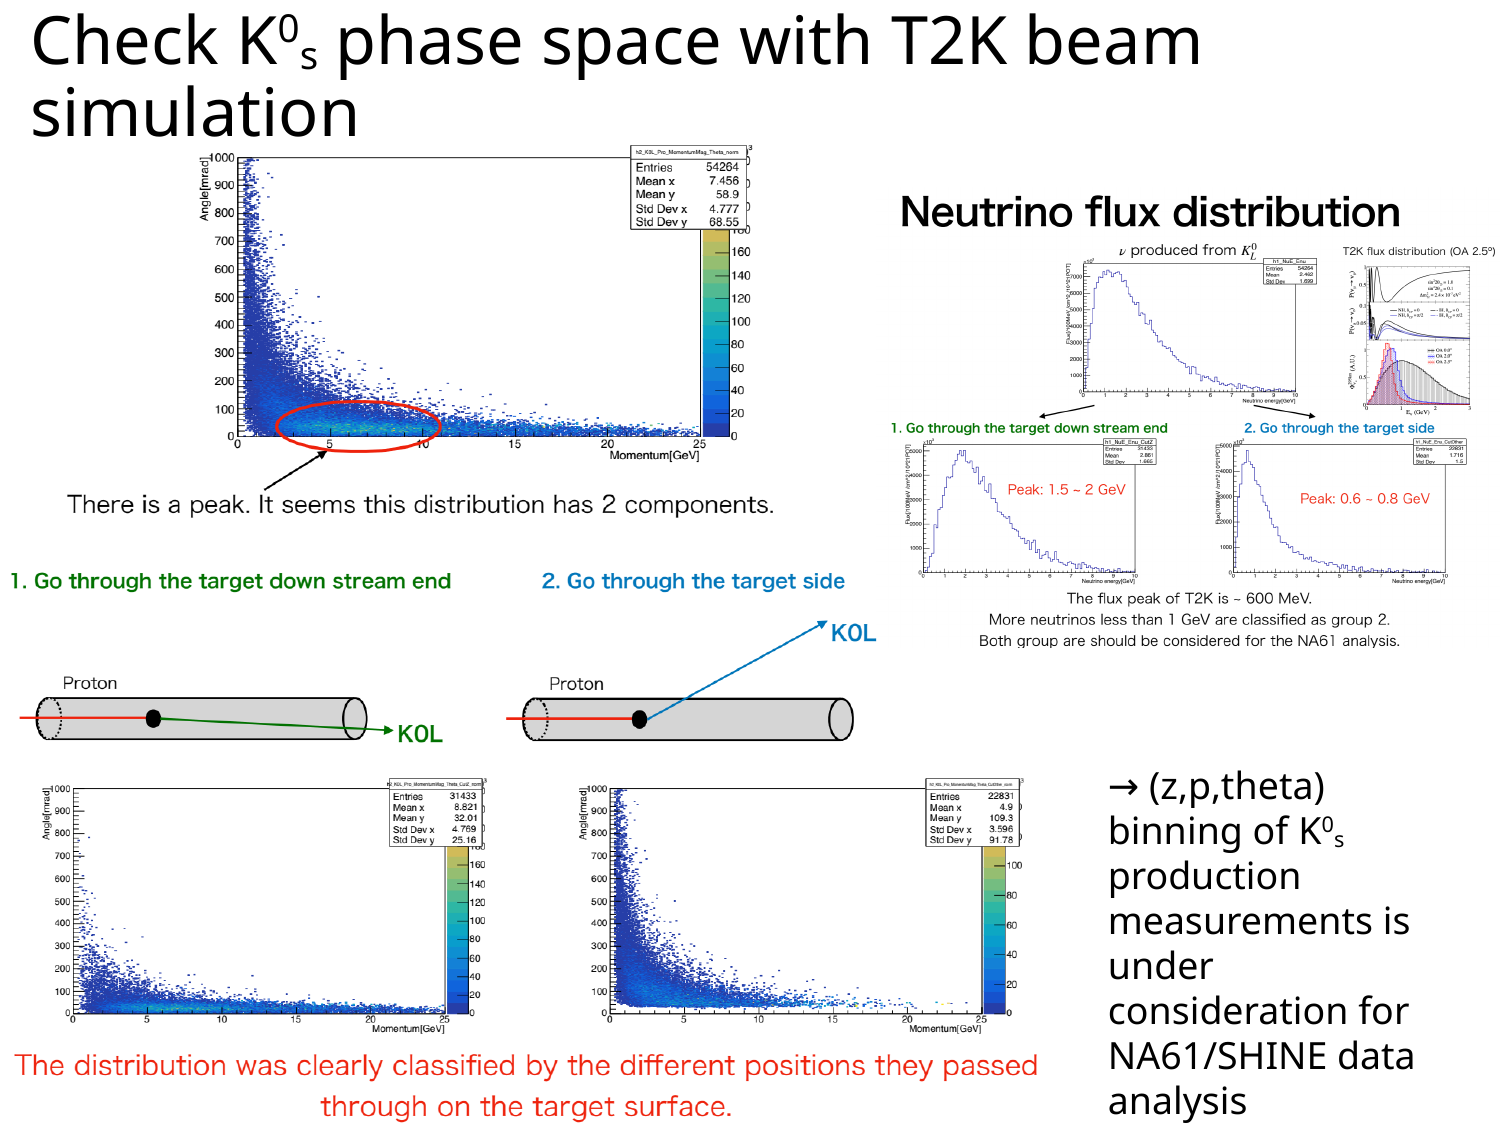

# Check K0s phase space with T2K beam simulation
→ (z,p,theta) binning of K0s production measurements is under consideration for NA61/SHINE data analysis